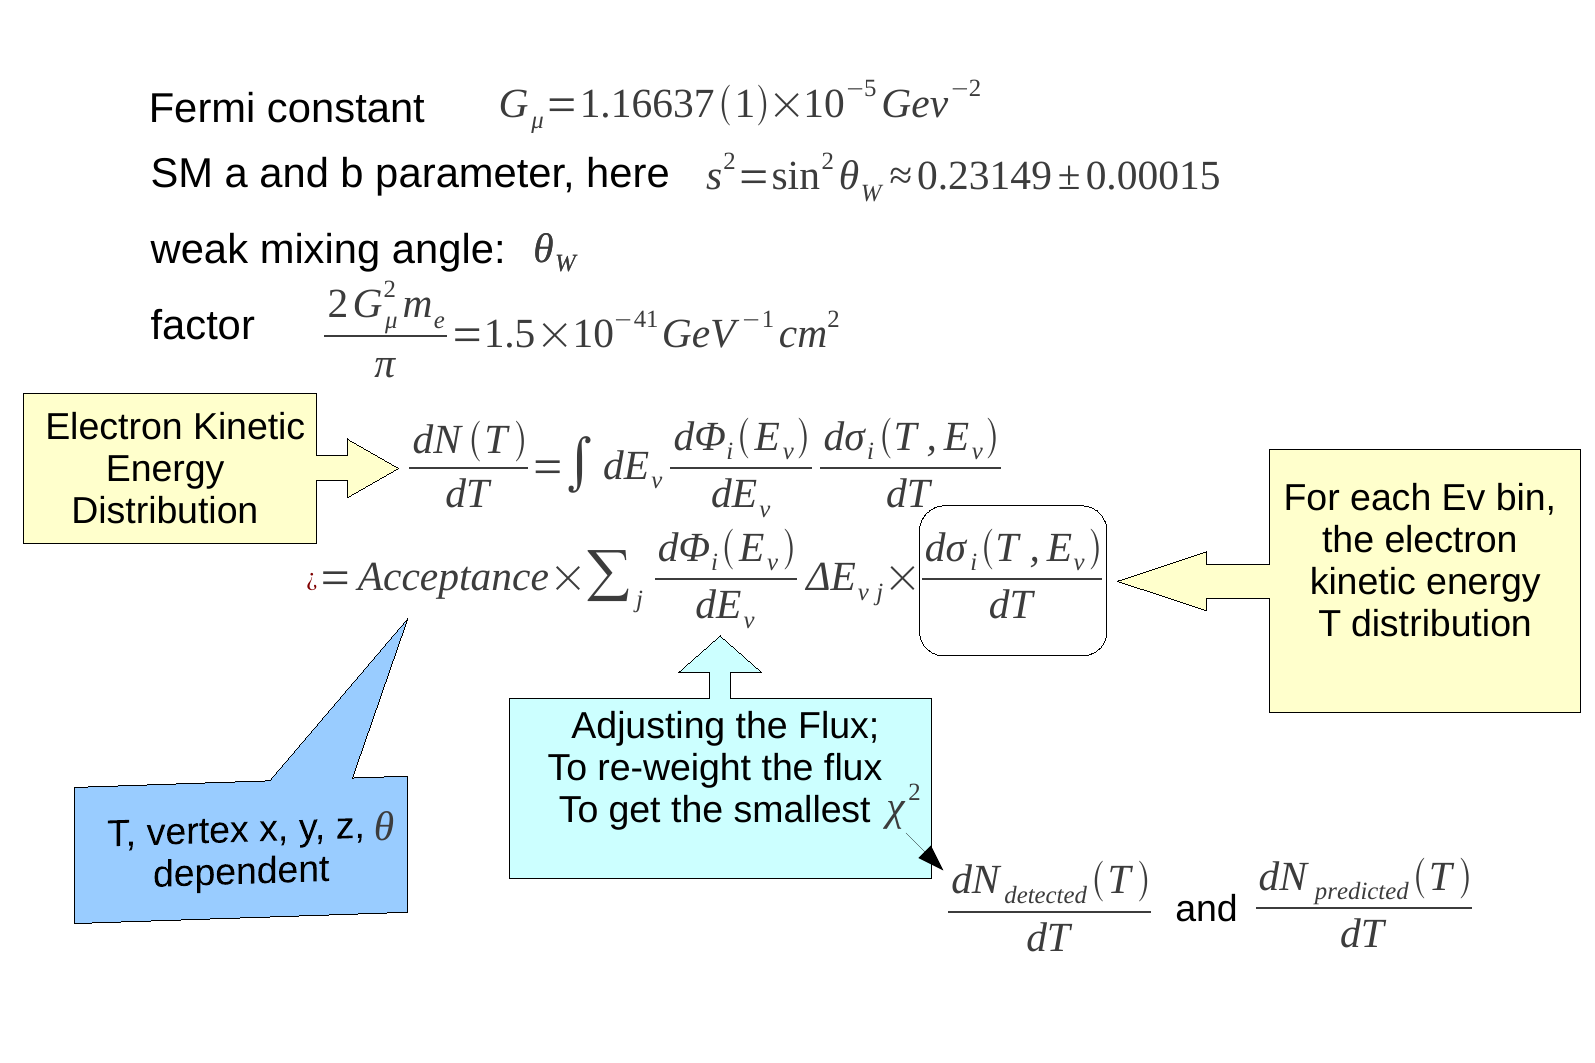

# Fermi constant
SM a and b parameter, here
weak mixing angle:
factor
 Electron Kinetic
Energy
Distribution
For each Ev bin,
the electron
kinetic energy
T distribution
 Adjusting the Flux;
To re-weight the flux
To get the smallest
 T, vertex x, y, z,
dependent
and